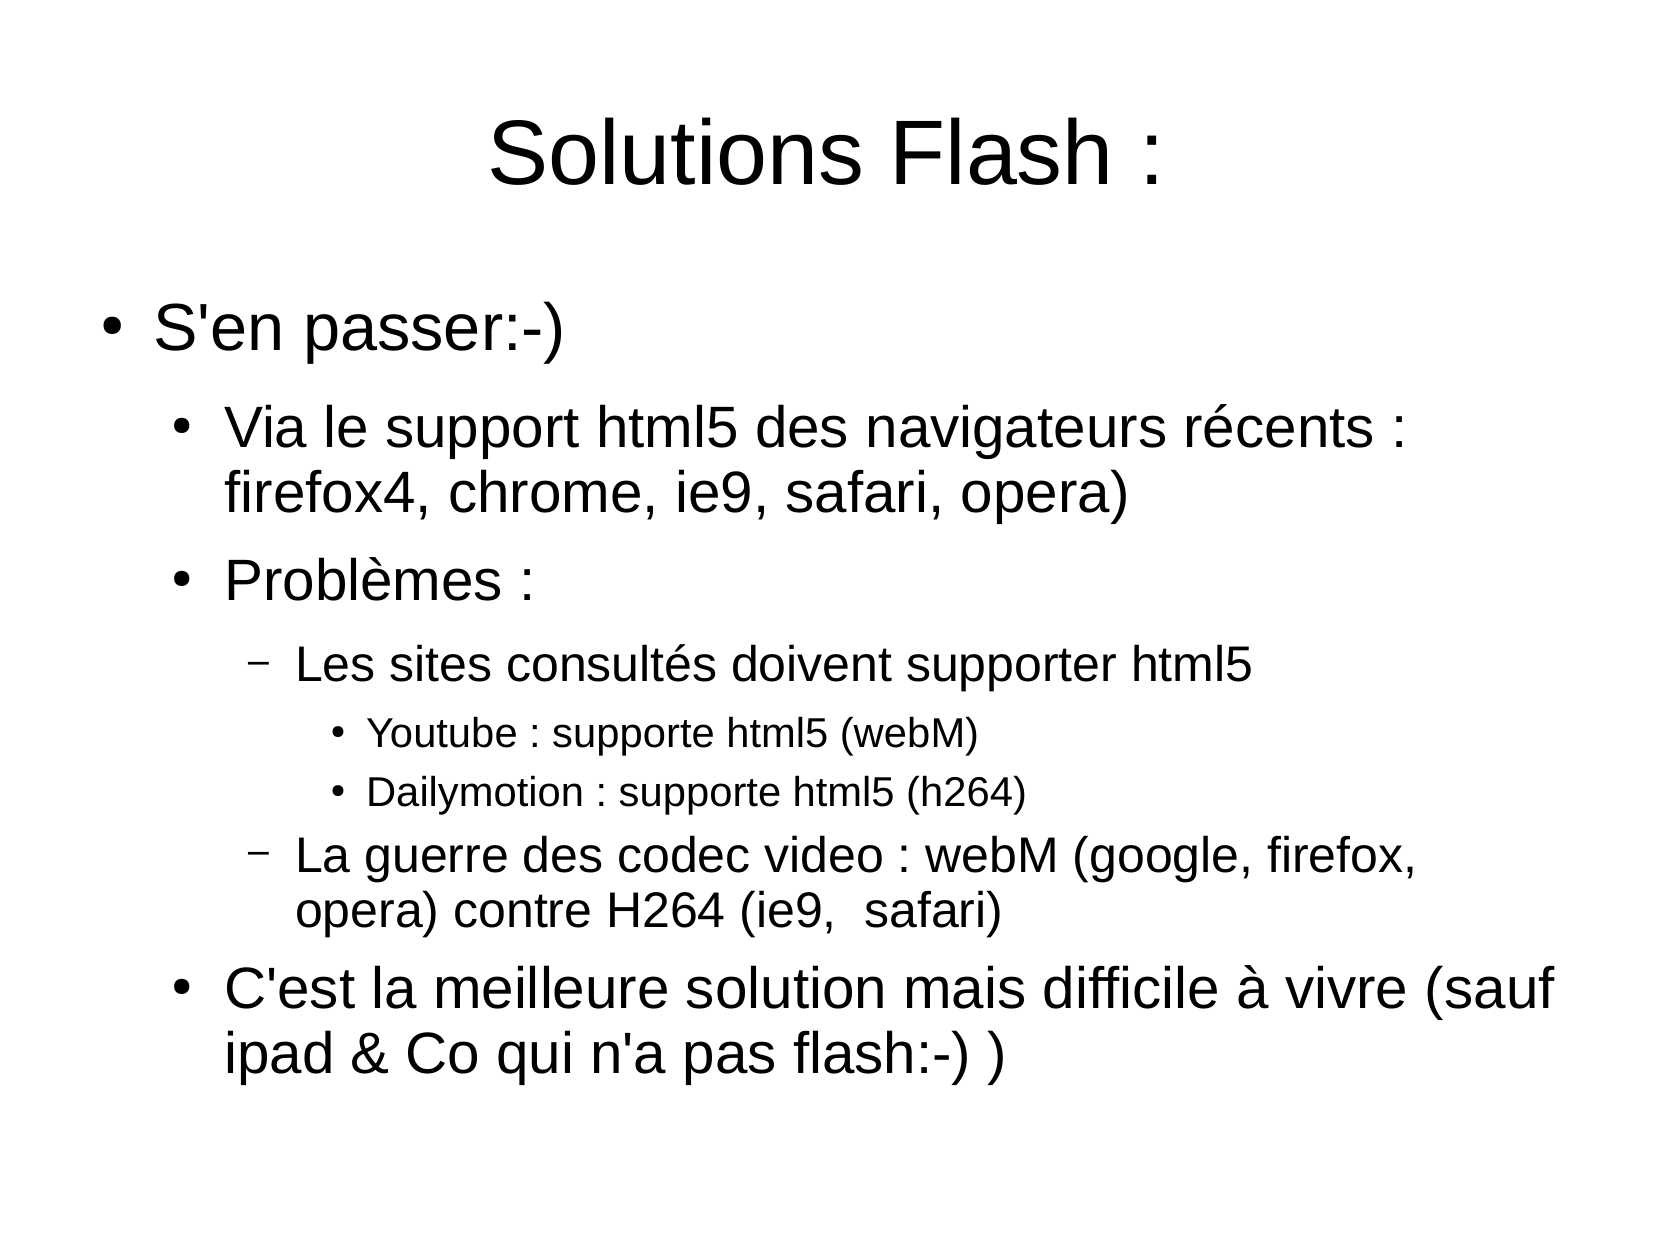

# Solutions Flash :
S'en passer:-)
Via le support html5 des navigateurs récents : firefox4, chrome, ie9, safari, opera)
Problèmes :
Les sites consultés doivent supporter html5
Youtube : supporte html5 (webM)
Dailymotion : supporte html5 (h264)
La guerre des codec video : webM (google, firefox, opera) contre H264 (ie9, safari)
C'est la meilleure solution mais difficile à vivre (sauf ipad & Co qui n'a pas flash:-) )